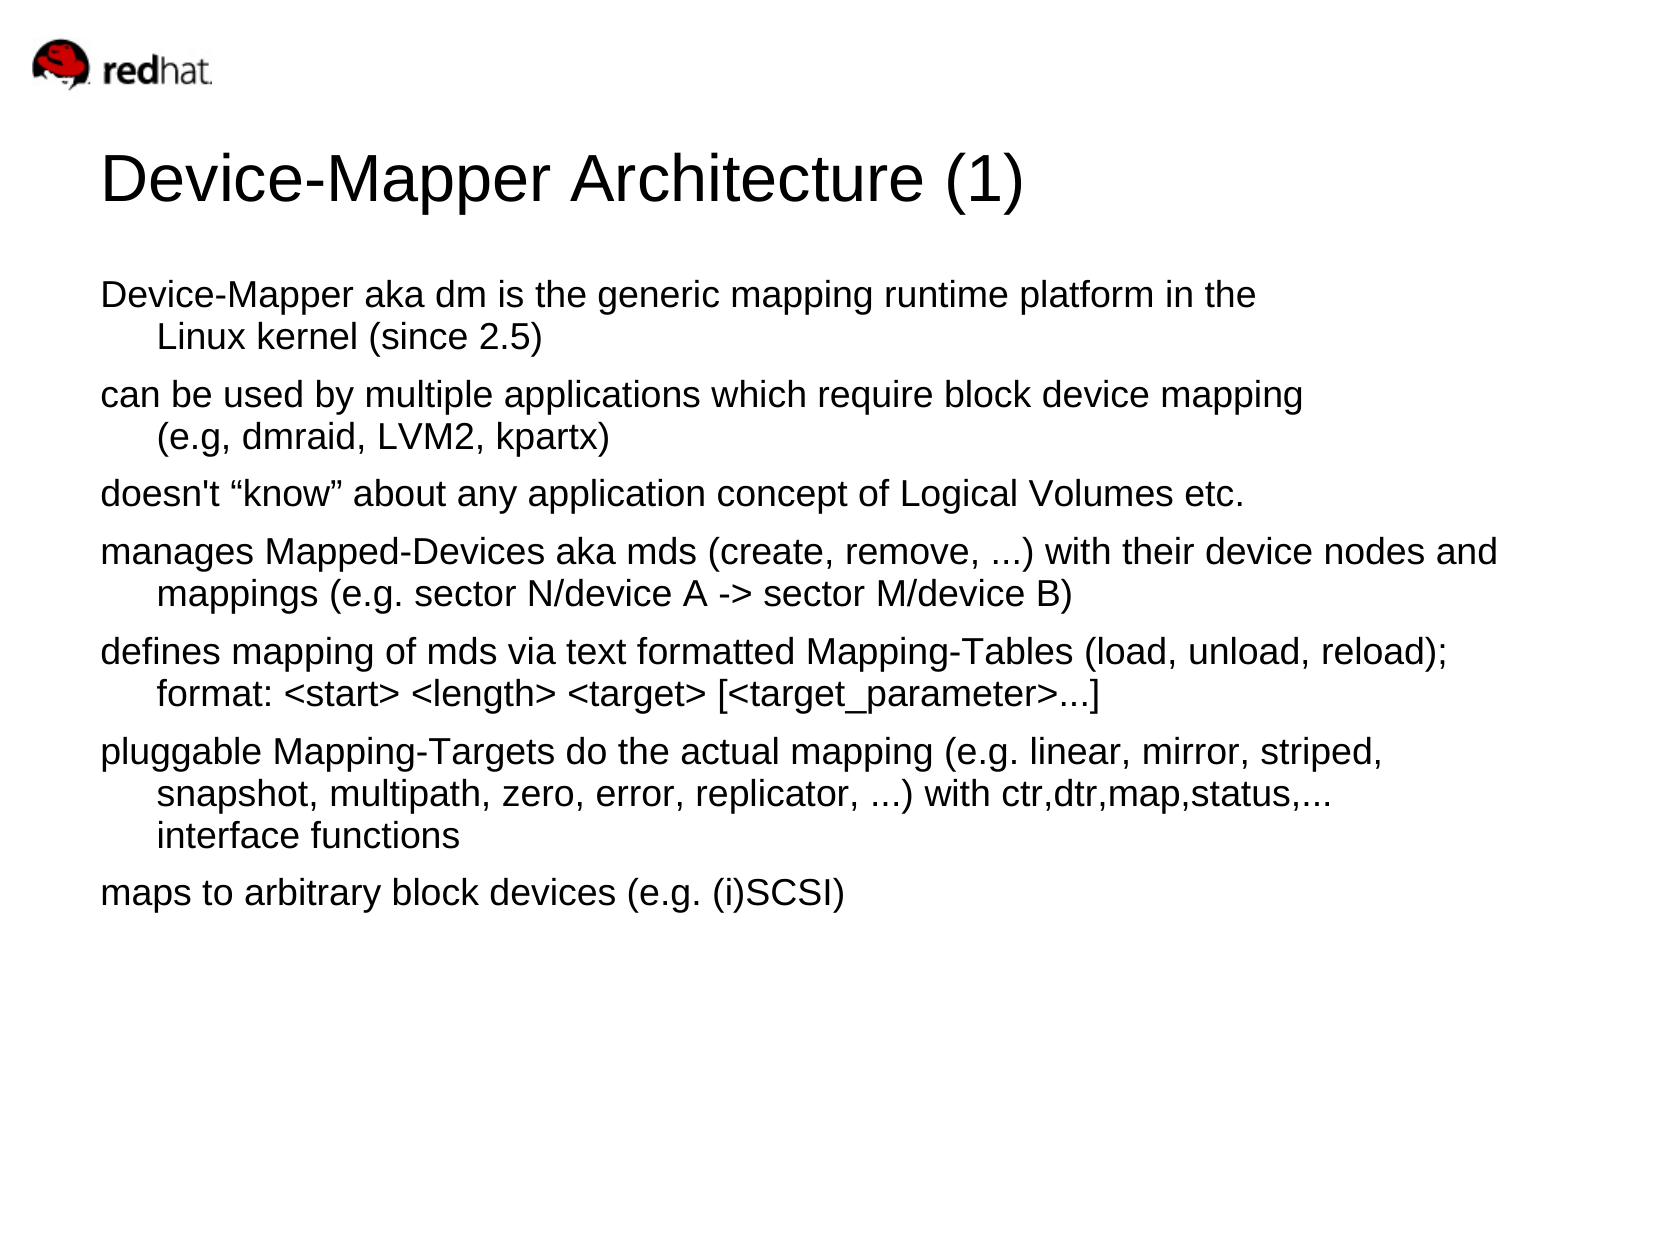

# Device-Mapper Architecture (1)
Device-Mapper aka dm is the generic mapping runtime platform in the
Linux kernel (since 2.5)
can be used by multiple applications which require block device mapping
(e.g, dmraid, LVM2, kpartx)
doesn't “know” about any application concept of Logical Volumes etc.
manages Mapped-Devices aka mds (create, remove, ...) with their device nodes and mappings (e.g. sector N/device A -> sector M/device B)
defines mapping of mds via text formatted Mapping-Tables (load, unload, reload);
format: <start> <length> <target> [<target_parameter>...]
pluggable Mapping-Targets do the actual mapping (e.g. linear, mirror, striped, snapshot, multipath, zero, error, replicator, ...) with ctr,dtr,map,status,...
interface functions
maps to arbitrary block devices (e.g. (i)SCSI)